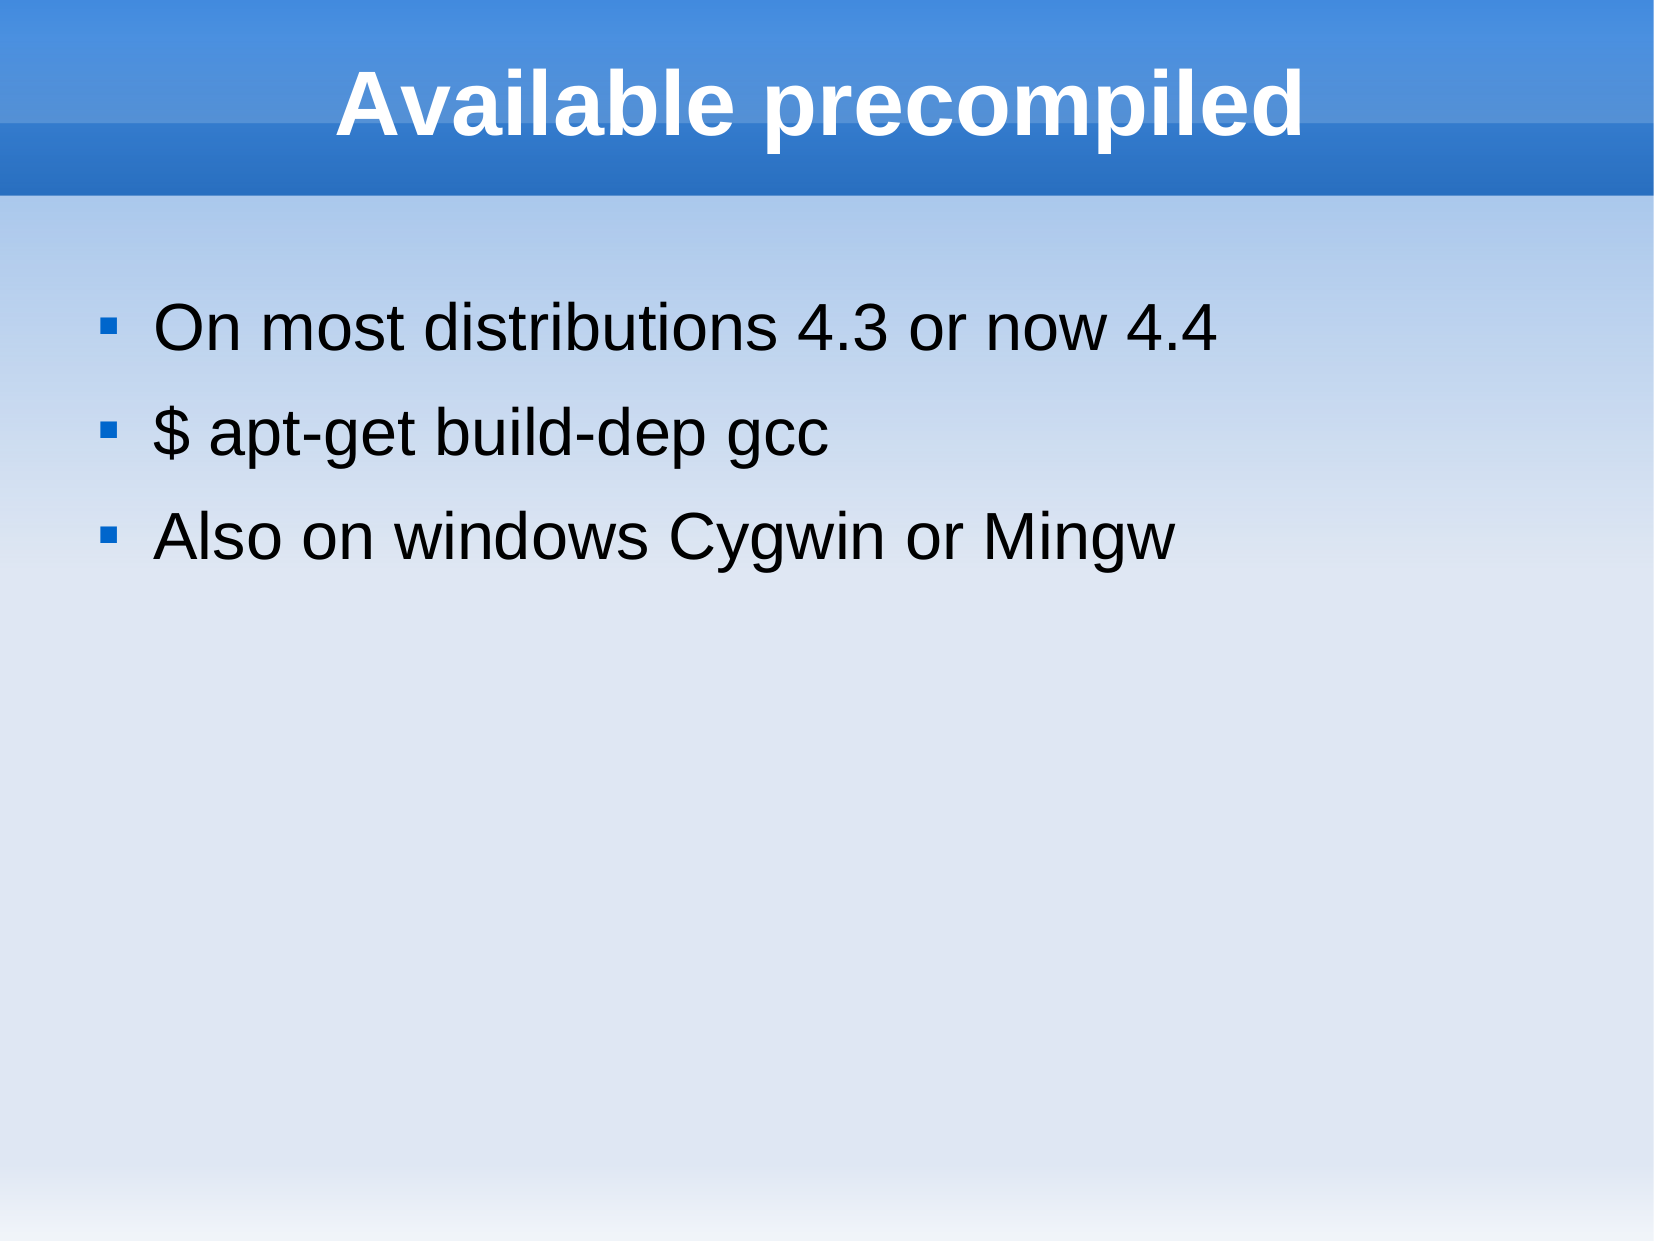

# Available precompiled
On most distributions 4.3 or now 4.4
$ apt-get build-dep gcc
Also on windows Cygwin or Mingw